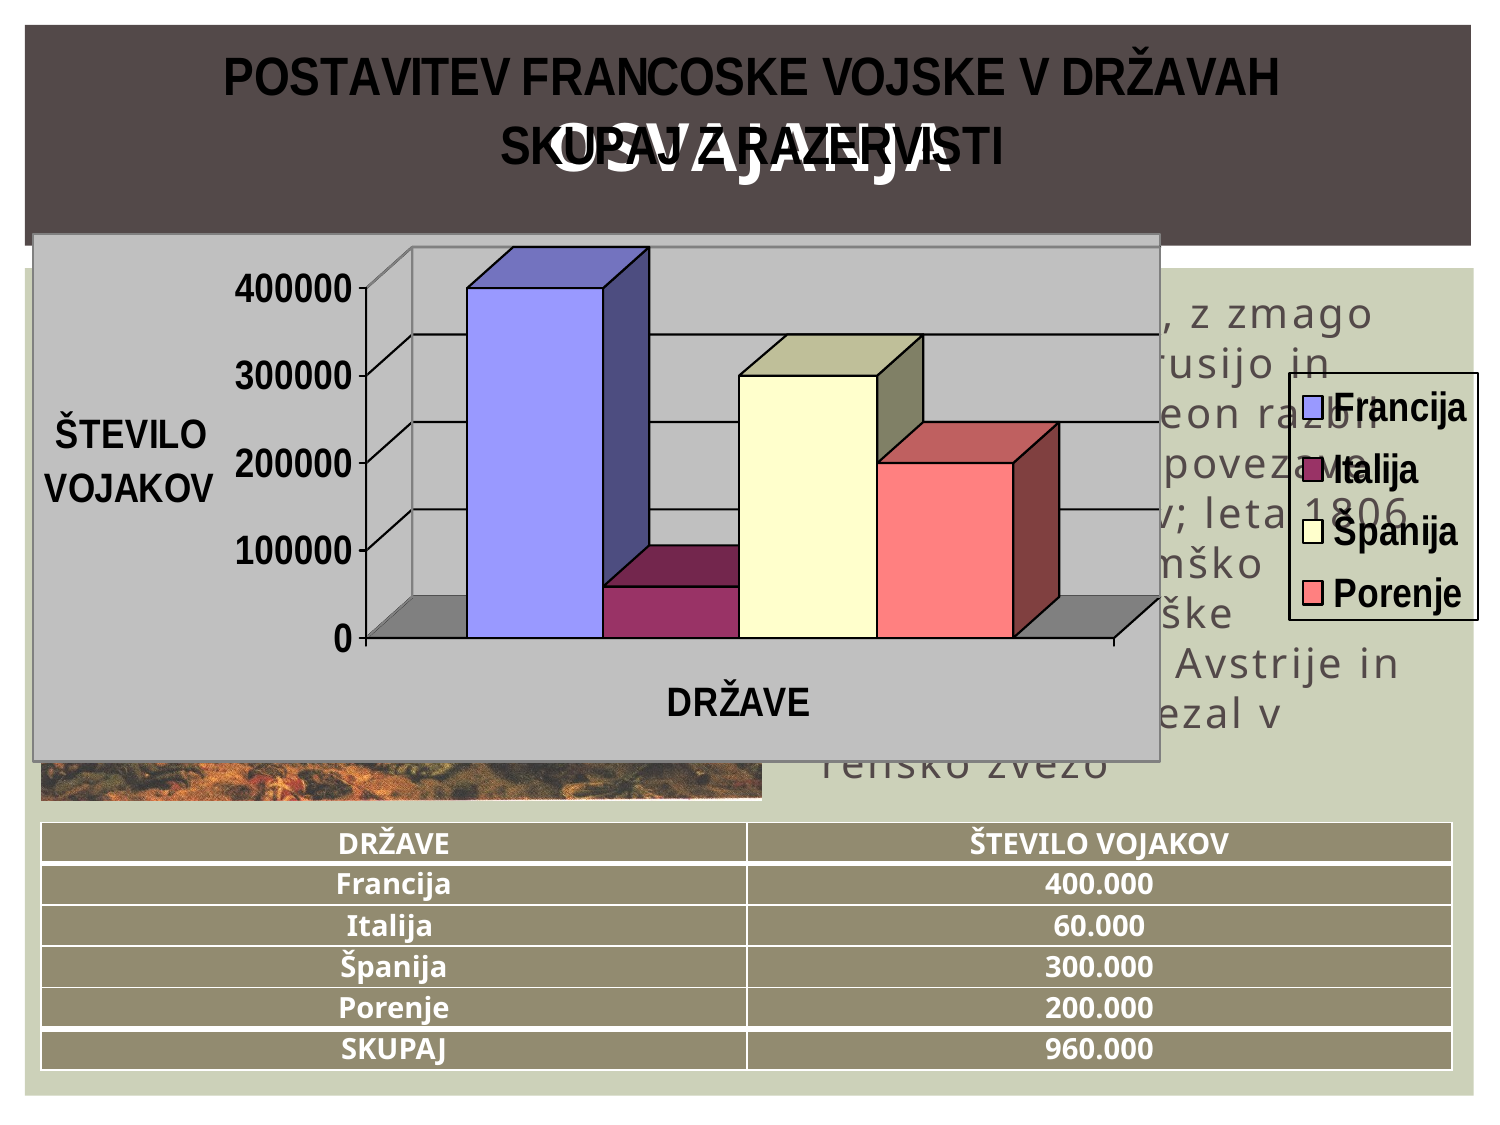

OSVAJANJA
# Začel je v Italiji, z zmago nad Avstrijo, Prusijo in Rusijo je Napoleon razbil protifrancoske povezave evropskih držav; leta 1806 je razpustil Nemško cesarstvo, nemške državice (razen Avstrije in Prusije) pa povezal v rensko zvezo
| DRŽAVE | ŠTEVILO VOJAKOV |
| --- | --- |
| Francija | 400.000 |
| Italija | 60.000 |
| Španija | 300.000 |
| Porenje | 200.000 |
| SKUPAJ | 960.000 |